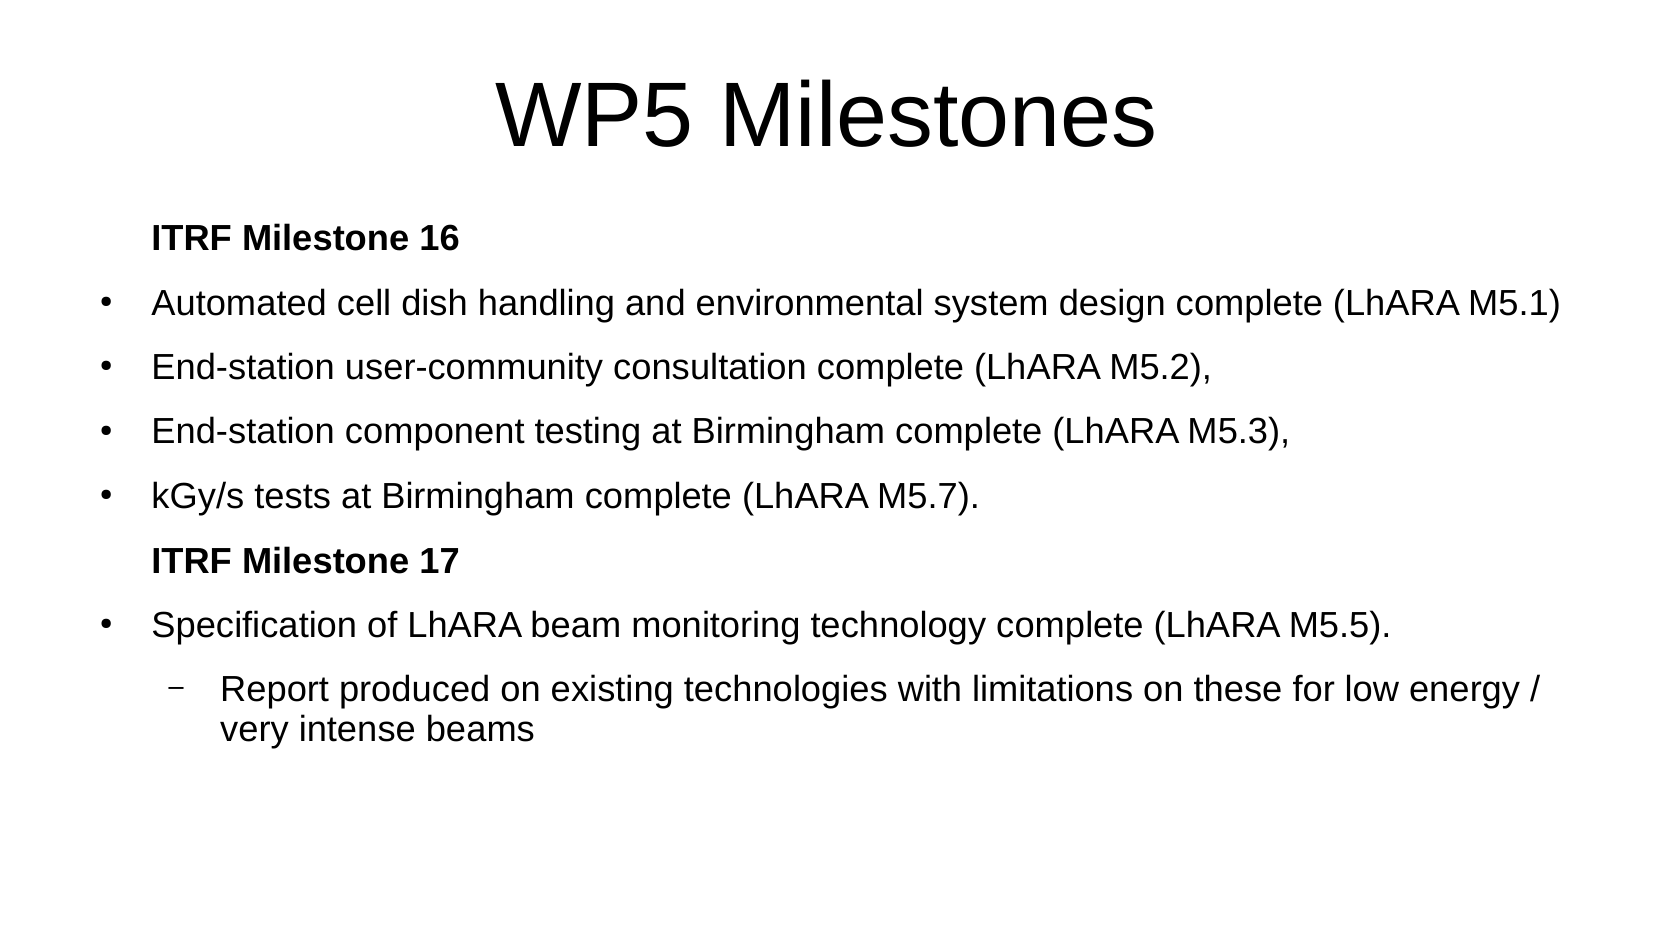

# WP5 Milestones
ITRF Milestone 16
Automated cell dish handling and environmental system design complete (LhARA M5.1)
End-station user-community consultation complete (LhARA M5.2),
End-station component testing at Birmingham complete (LhARA M5.3),
kGy/s tests at Birmingham complete (LhARA M5.7).
ITRF Milestone 17
Specification of LhARA beam monitoring technology complete (LhARA M5.5).
Report produced on existing technologies with limitations on these for low energy / very intense beams